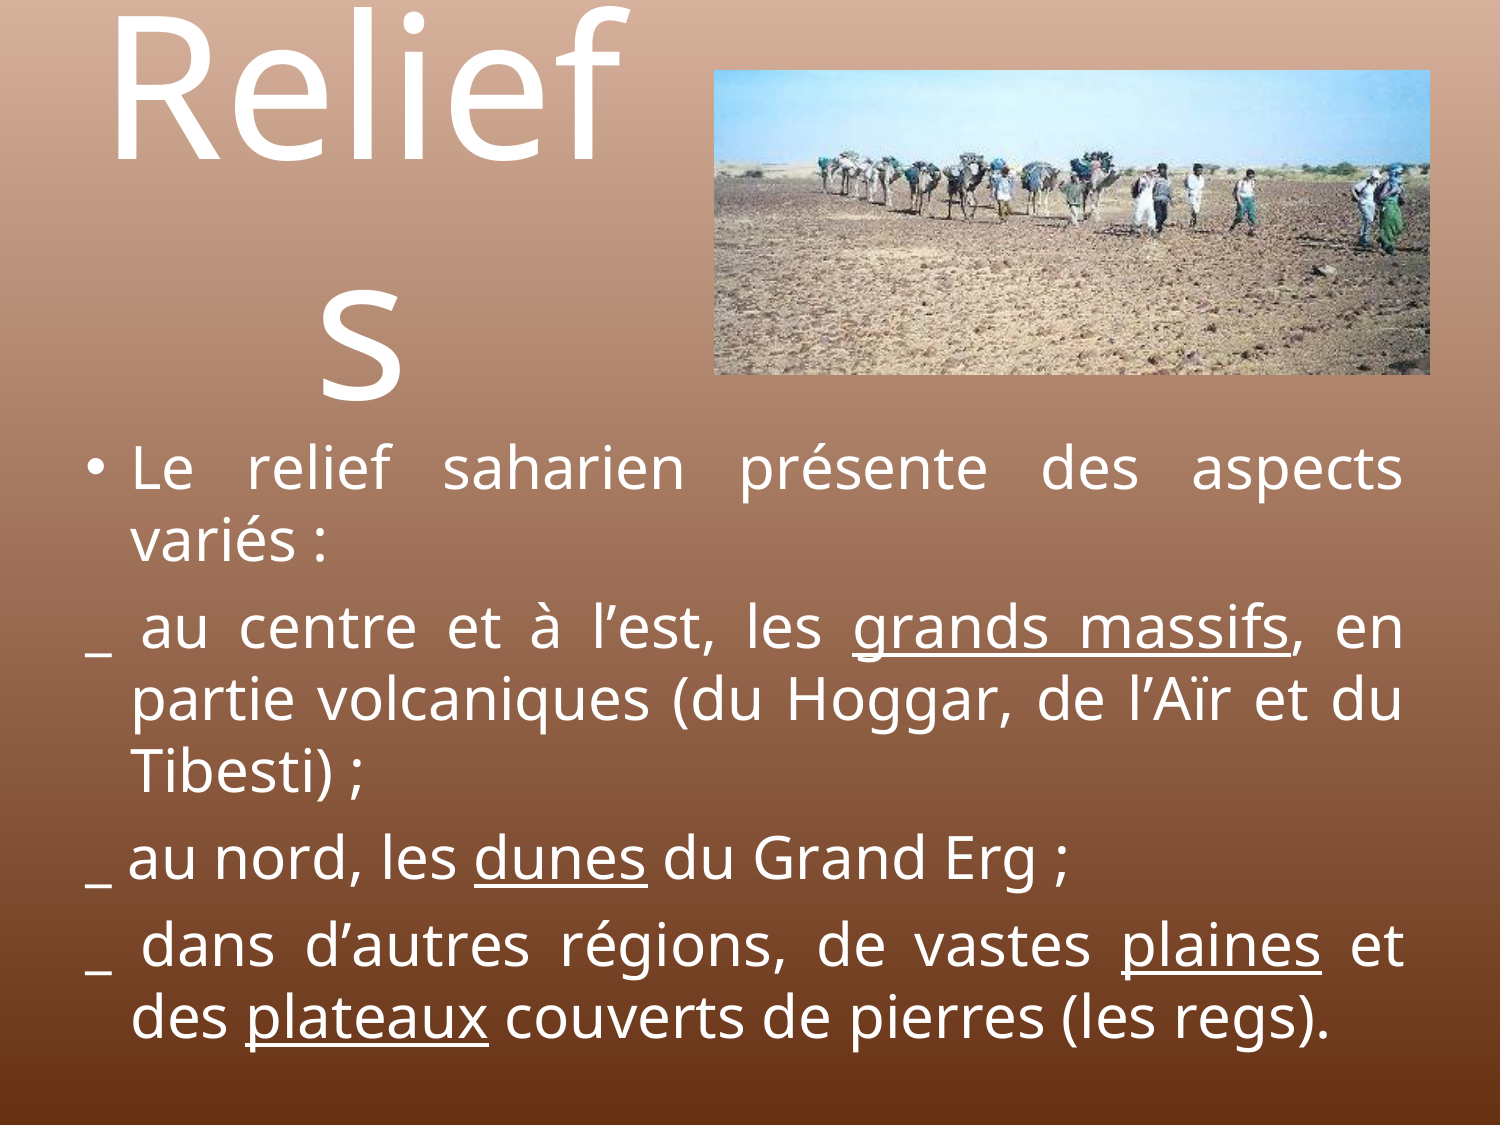

# Reliefs
Le relief saharien présente des aspects variés :
_ au centre et à l’est, les grands massifs, en partie volcaniques (du Hoggar, de l’Aïr et du Tibesti) ;
_ au nord, les dunes du Grand Erg ;
_ dans d’autres régions, de vastes plaines et des plateaux couverts de pierres (les regs).